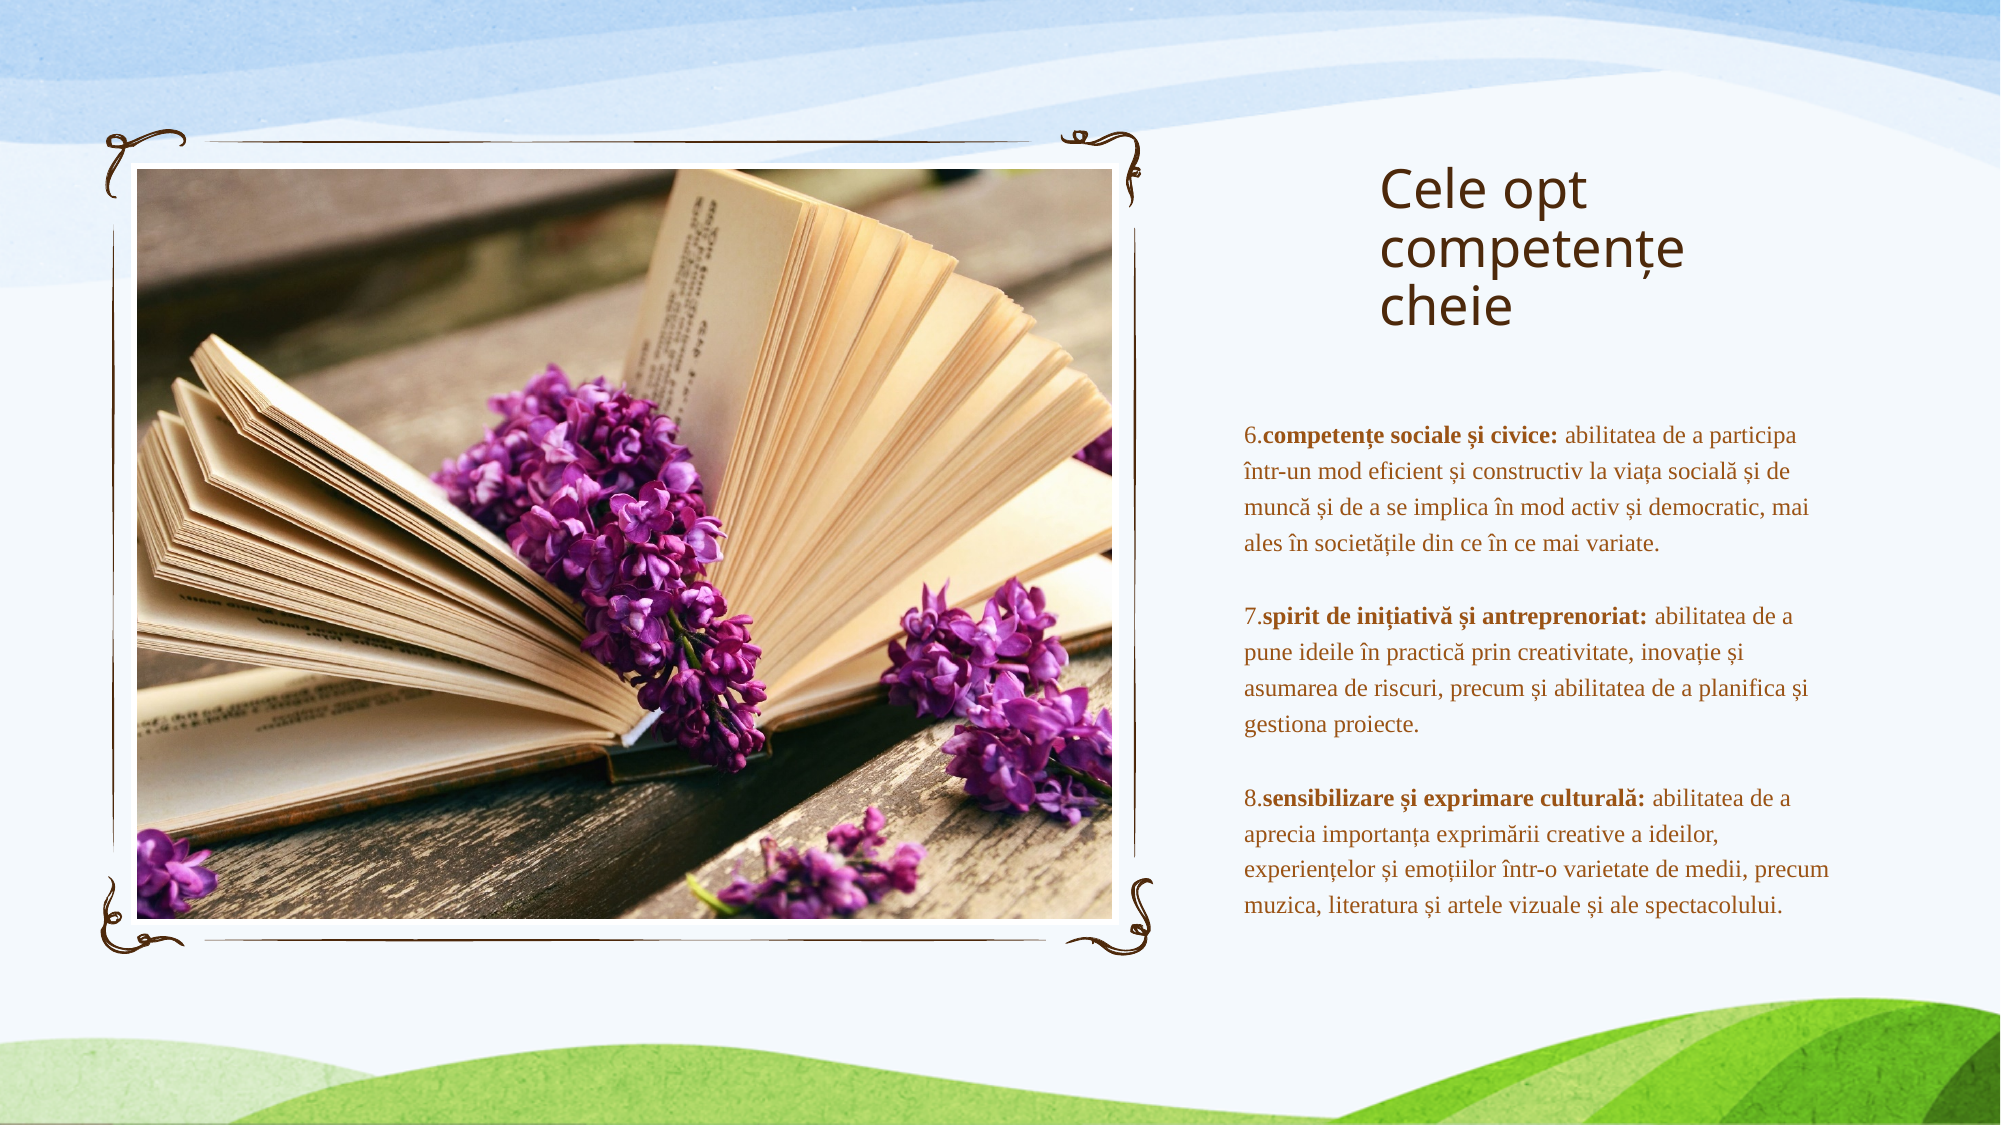

# Cele opt competențe cheie
6.competențe sociale și civice: abilitatea de a participa într-un mod eficient și constructiv la viața socială și de muncă și de a se implica în mod activ și democratic, mai ales în societățile din ce în ce mai variate.
7.spirit de inițiativă și antreprenoriat: abilitatea de a pune ideile în practică prin creativitate, inovație și asumarea de riscuri, precum și abilitatea de a planifica și gestiona proiecte.
8.sensibilizare și exprimare culturală: abilitatea de a aprecia importanța exprimării creative a ideilor, experiențelor și emoțiilor într-o varietate de medii, precum muzica, literatura și artele vizuale și ale spectacolului.